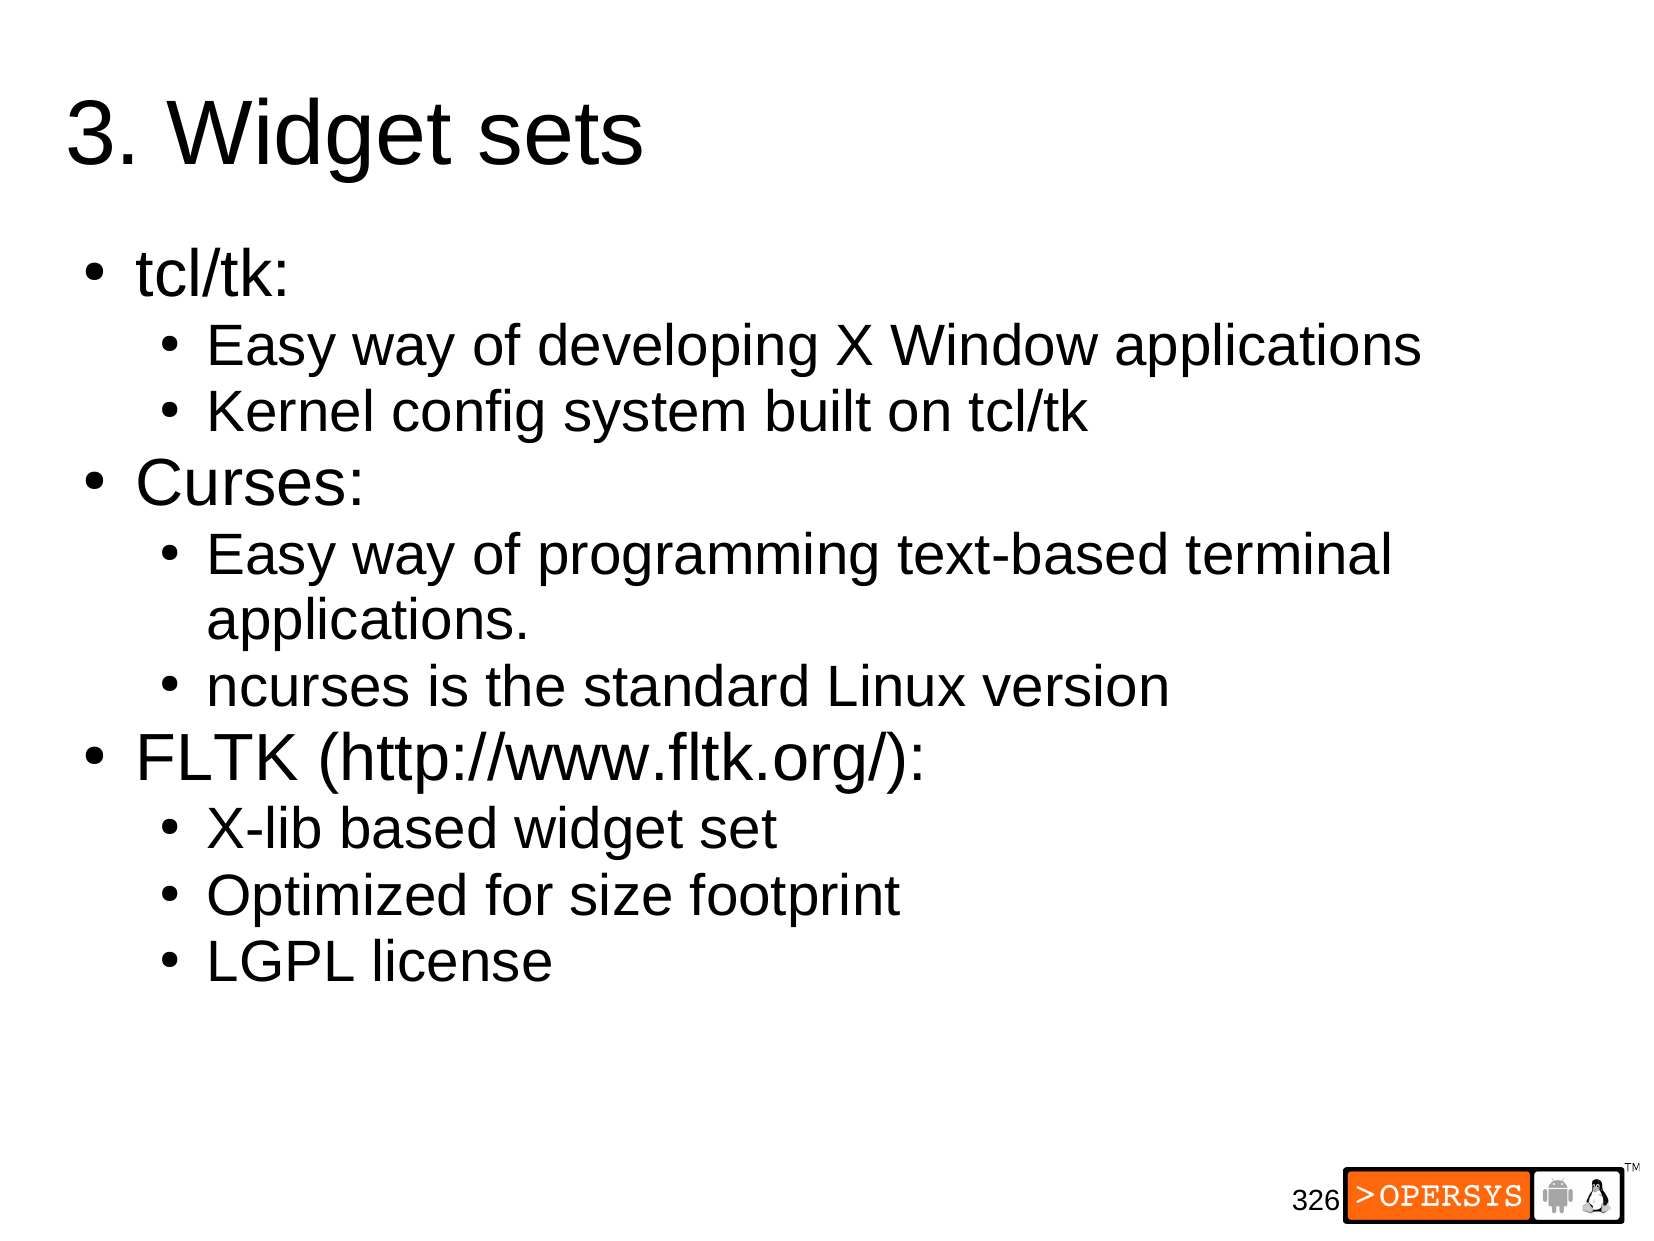

# 3. Widget sets
tcl/tk:
Easy way of developing X Window applications
Kernel config system built on tcl/tk
Curses:
Easy way of programming text-based terminal applications.
ncurses is the standard Linux version
FLTK (http://www.fltk.org/):
X-lib based widget set
Optimized for size footprint
LGPL license